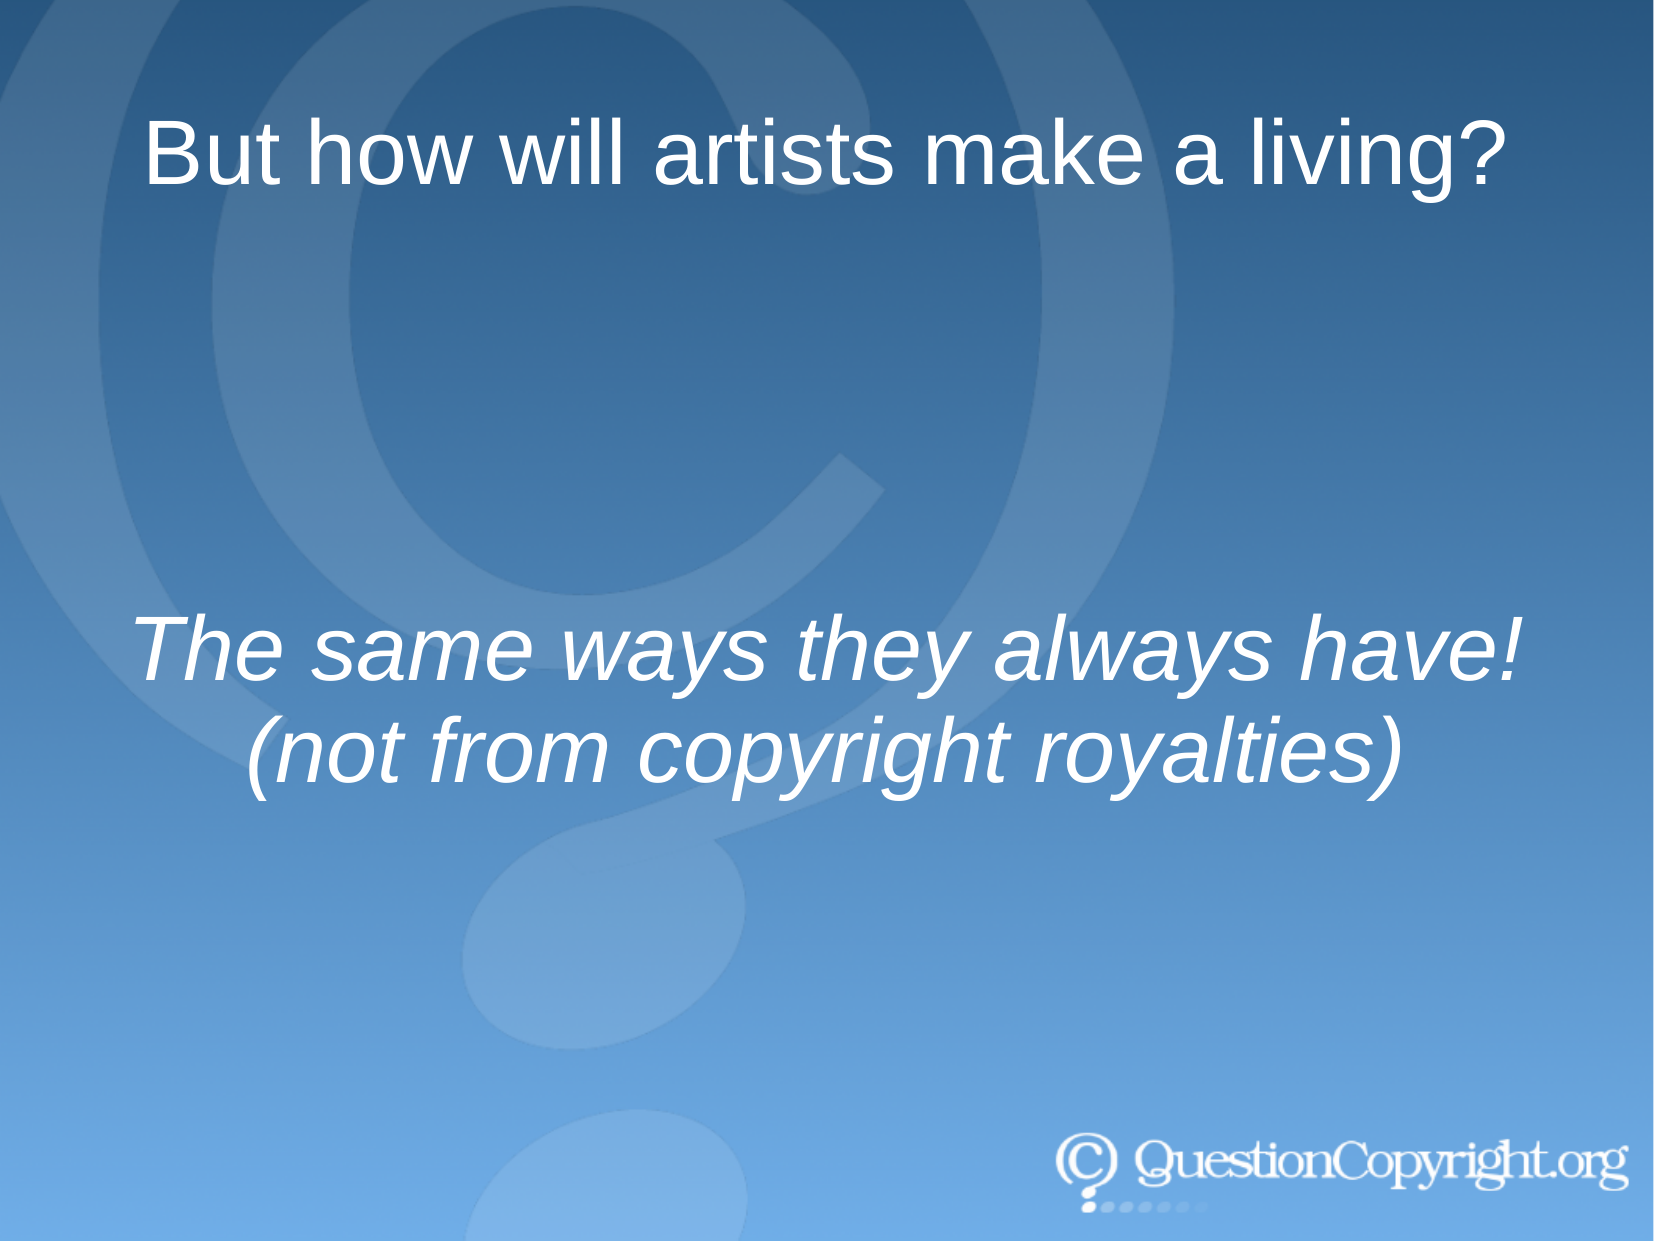

# But how will artists make a living?
The same ways they always have!
(not from copyright royalties)